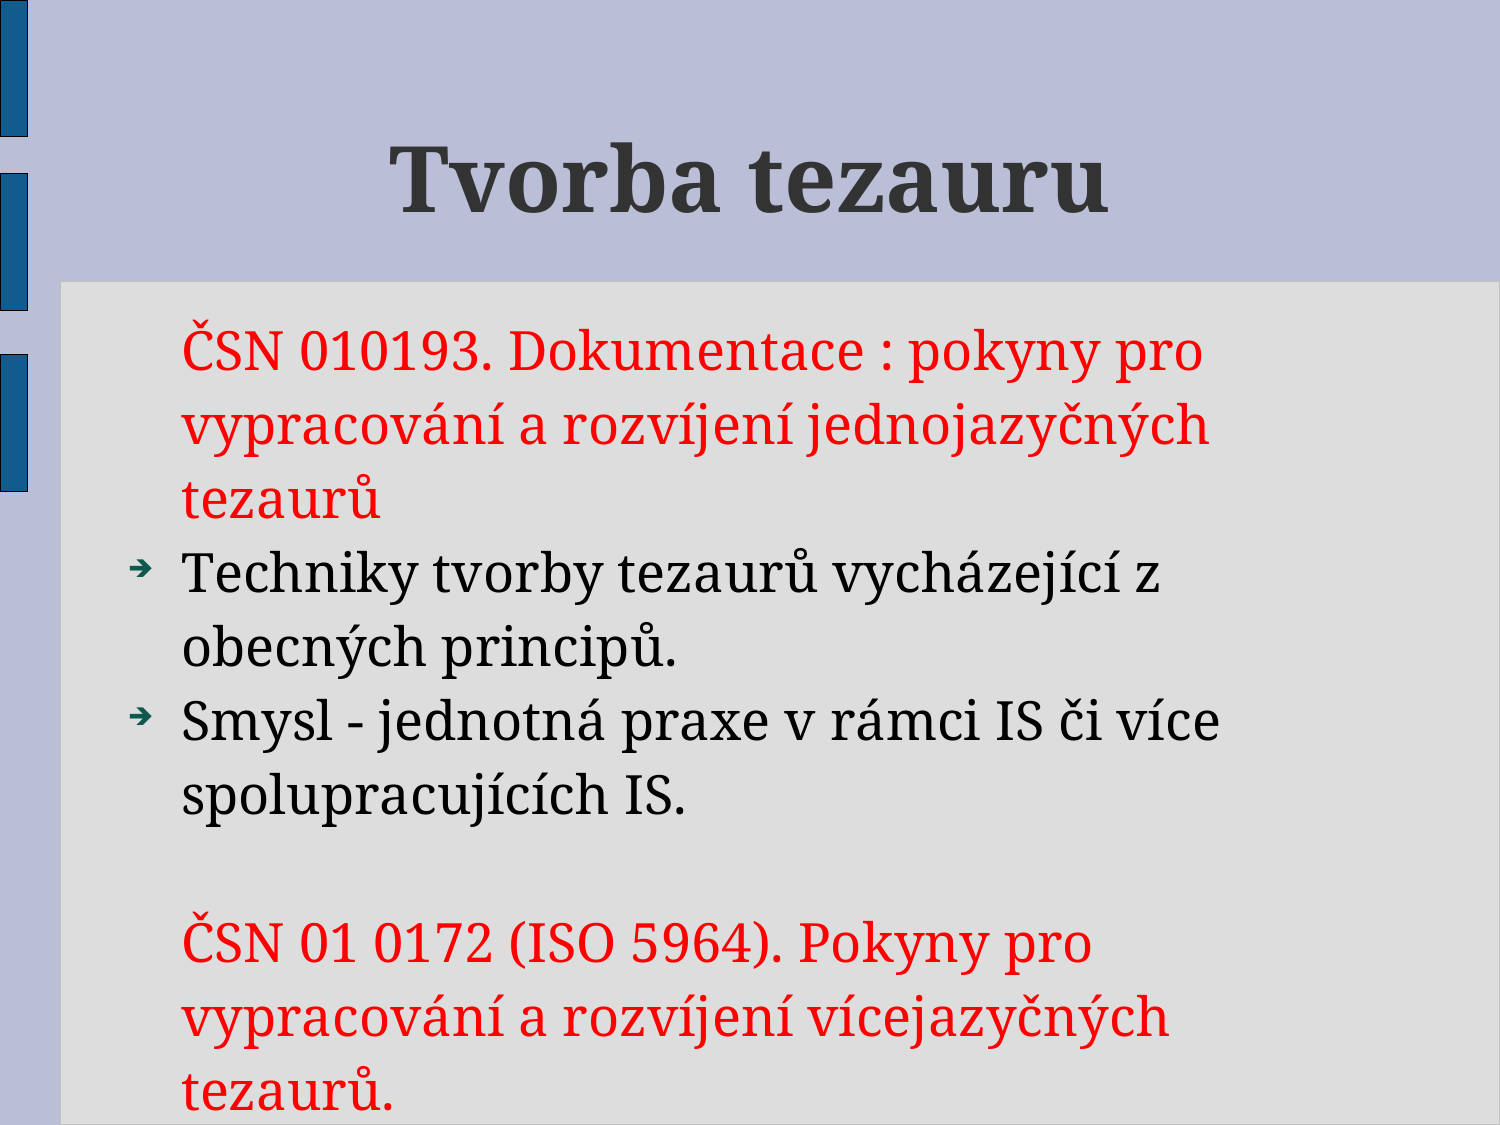

# Tvorba tezauru
ČSN 010193. Dokumentace : pokyny pro vypracování a rozvíjení jednojazyčných tezaurů
Techniky tvorby tezaurů vycházející z obecných principů.
Smysl - jednotná praxe v rámci IS či více spolupracujících IS.
ČSN 01 0172 (ISO 5964). Pokyny pro vypracování a rozvíjení vícejazyčných tezaurů.